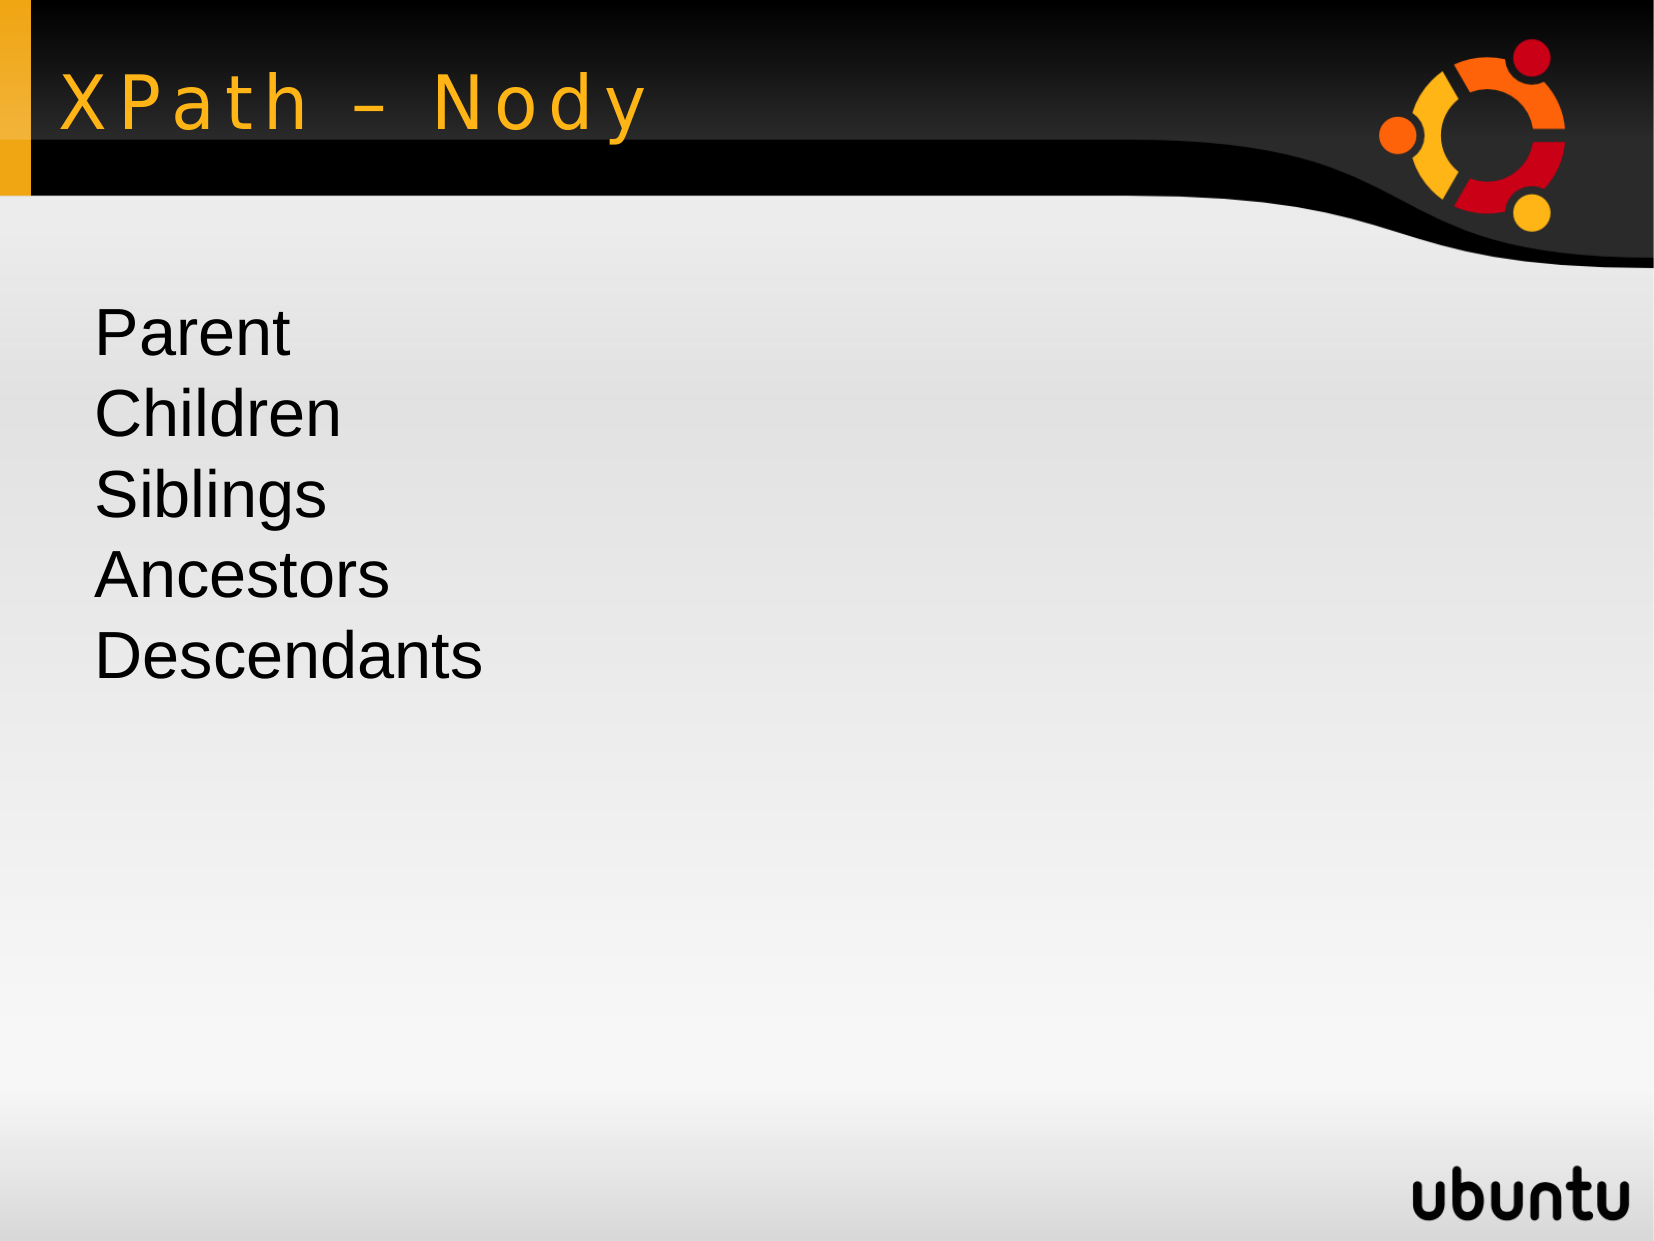

# XPath – Nody
Parent
Children
Siblings
Ancestors
Descendants